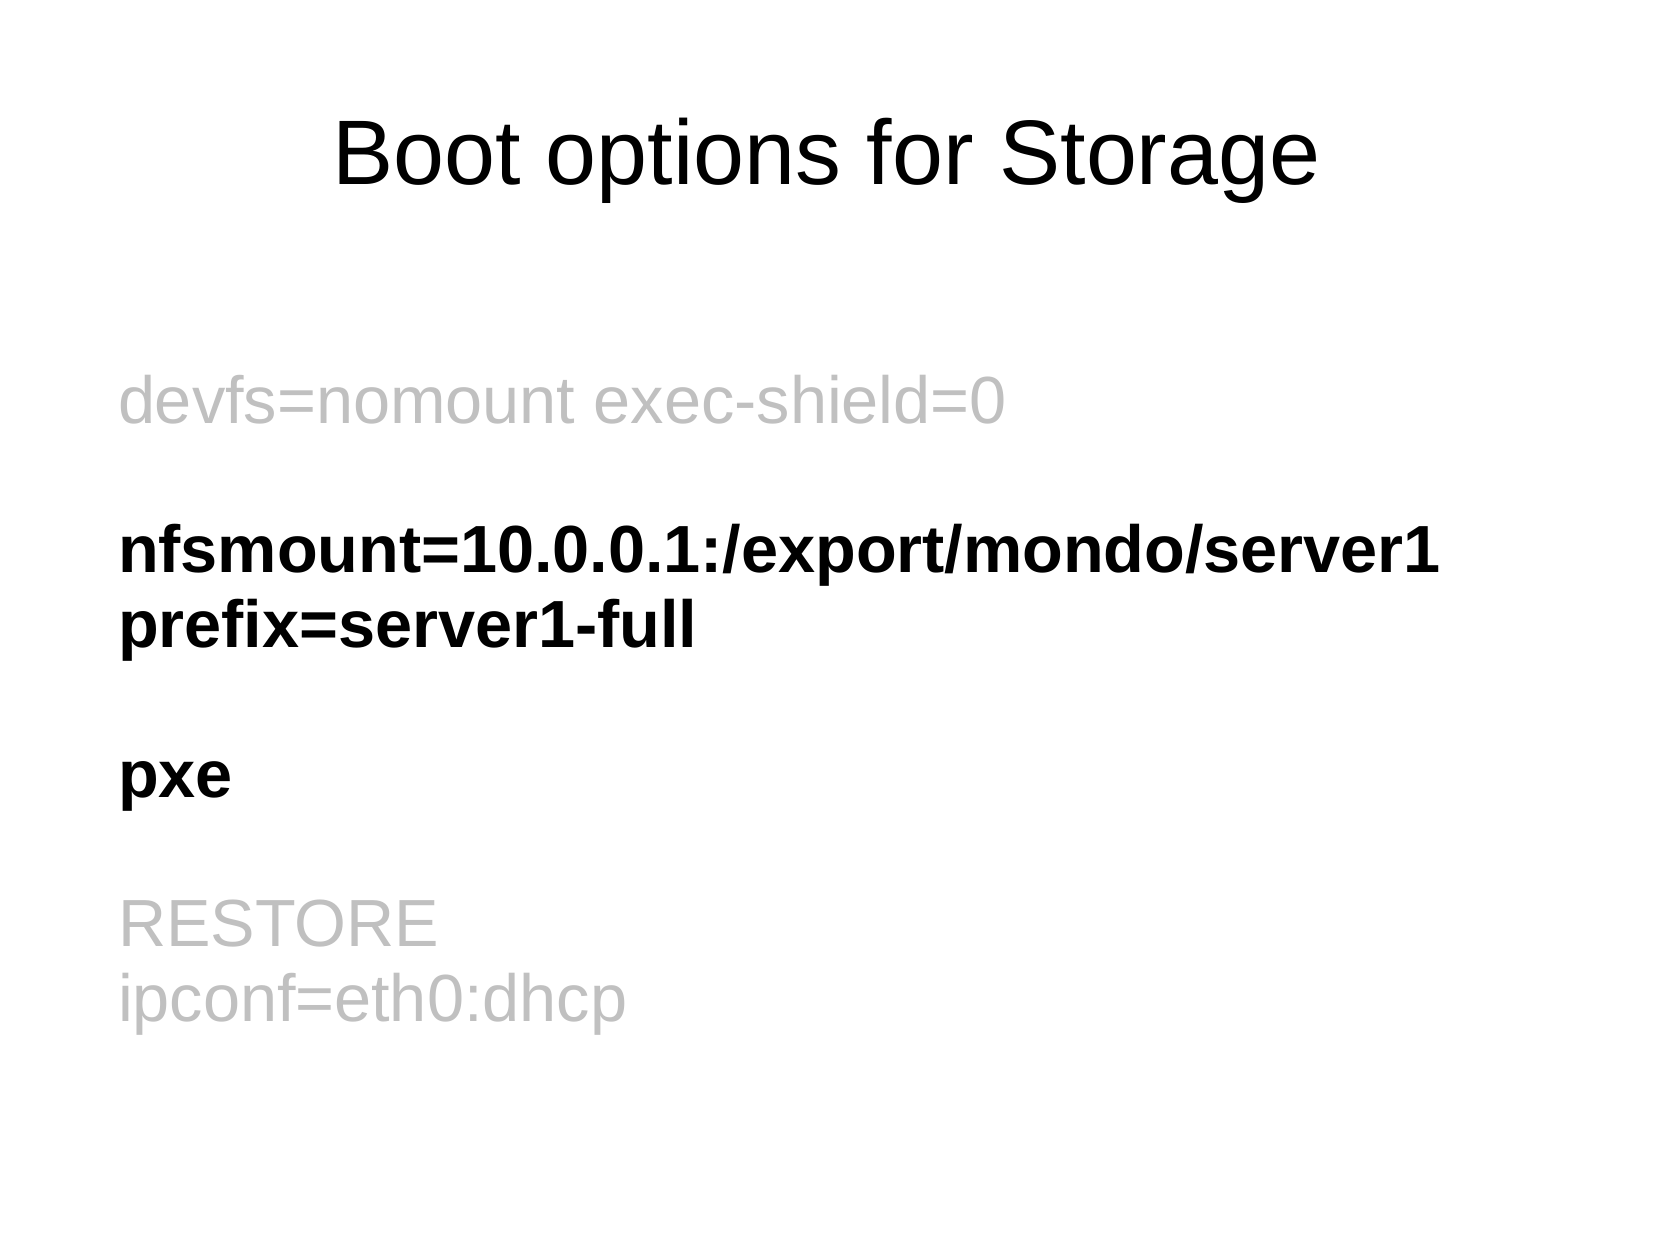

Boot options for Storage
# devfs=nomount exec-shield=0
nfsmount=10.0.0.1:/export/mondo/server1
prefix=server1-full
pxe
RESTORE
ipconf=eth0:dhcp